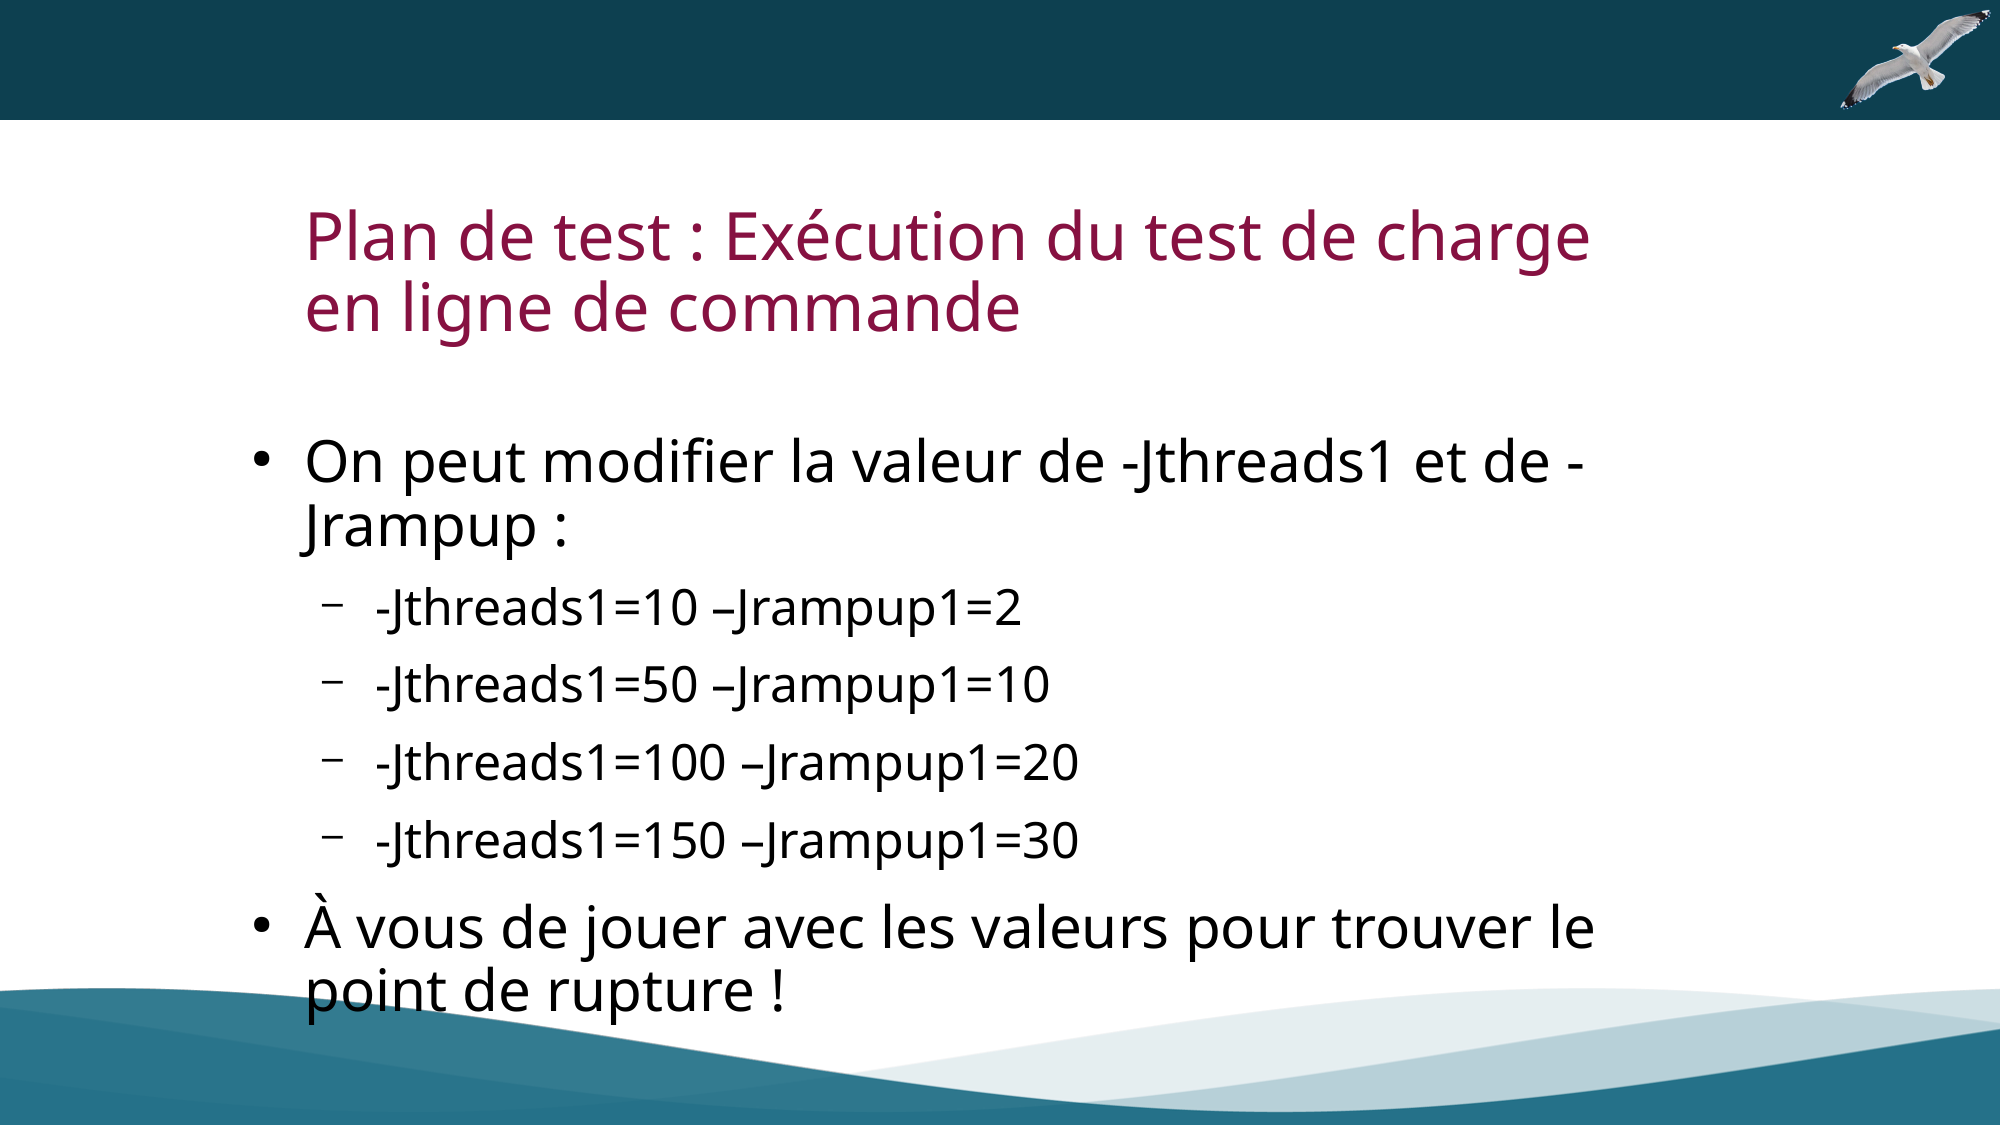

Plan de test : Exécution du test de charge en ligne de commande
# On peut modifier la valeur de -Jthreads1 et de -Jrampup :
-Jthreads1=10 –Jrampup1=2
-Jthreads1=50 –Jrampup1=10
-Jthreads1=100 –Jrampup1=20
-Jthreads1=150 –Jrampup1=30
À vous de jouer avec les valeurs pour trouver le point de rupture !